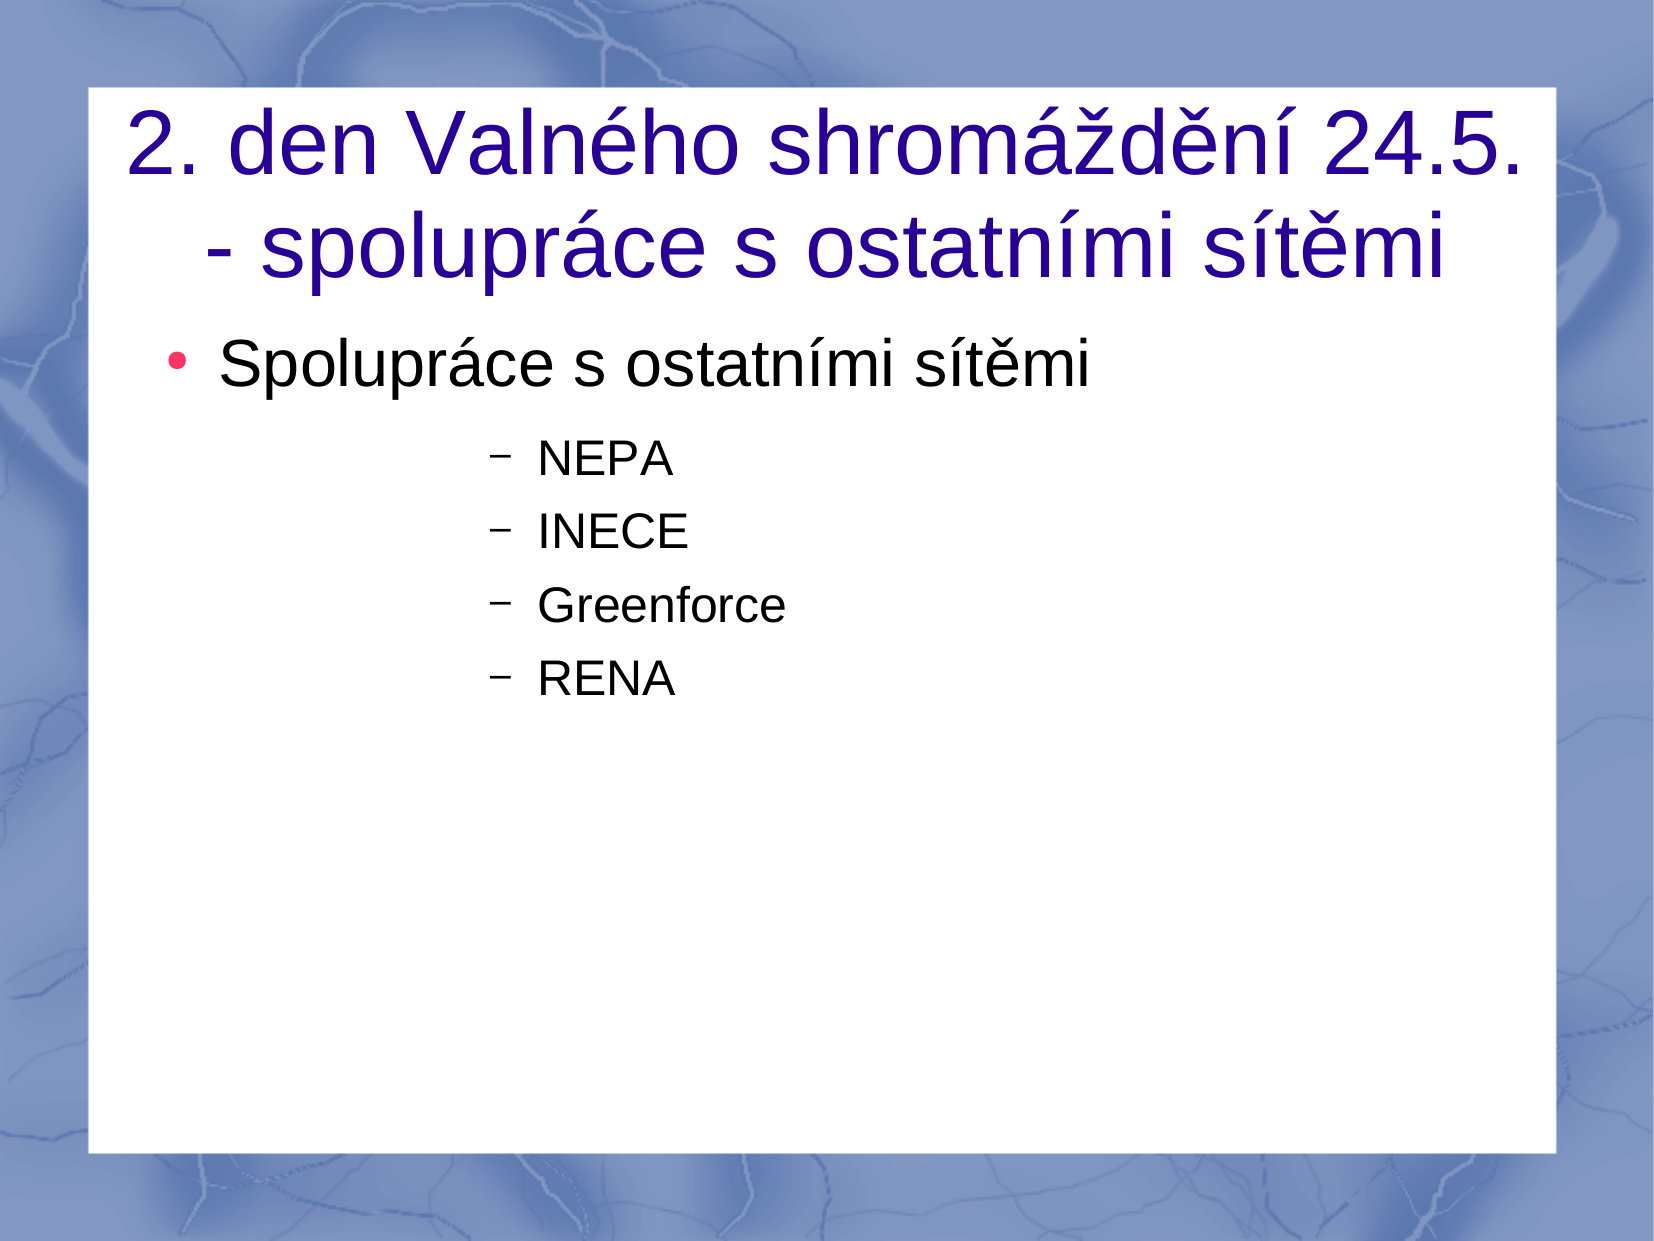

# 2. den Valného shromáždění 24.5. - spolupráce s ostatními sítěmi
Spolupráce s ostatními sítěmi
NEPA
INECE
Greenforce
RENA